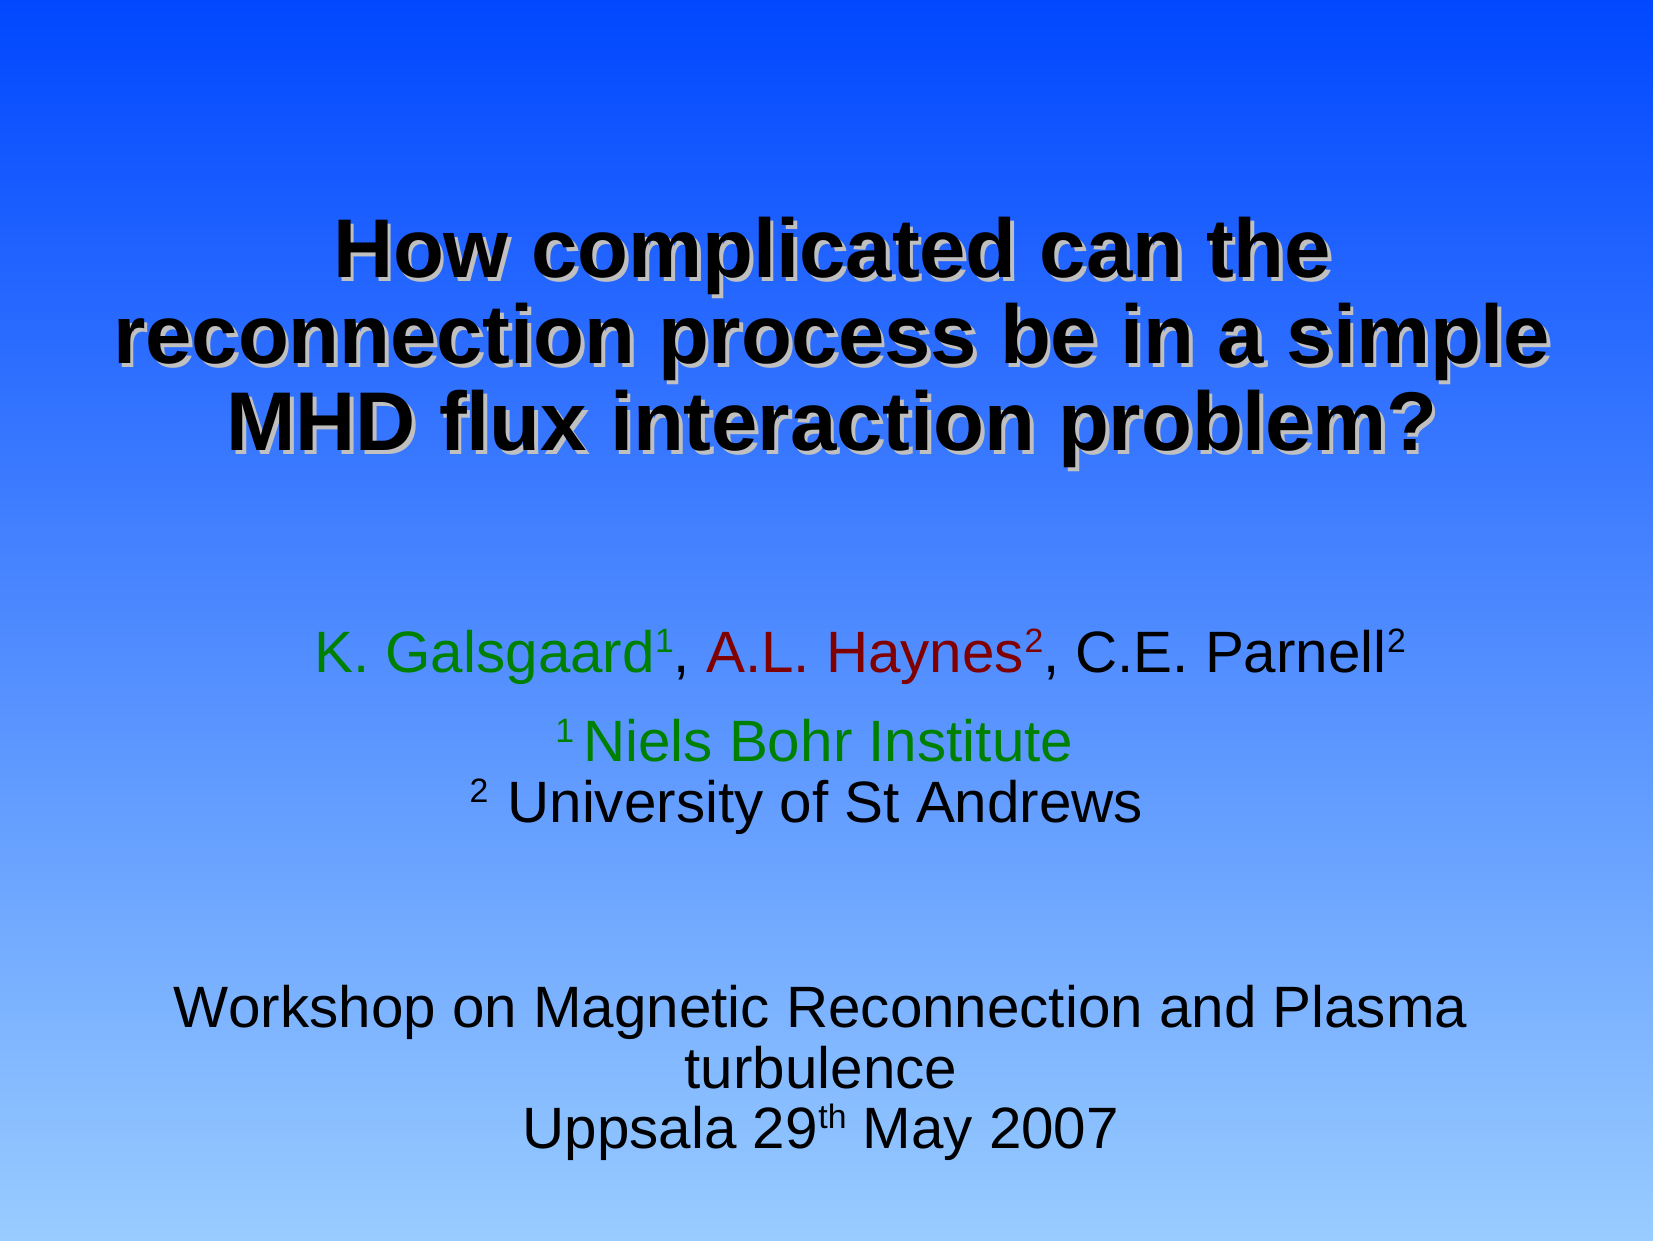

How complicated can the reconnection process be in a simple MHD flux interaction problem?
# K. Galsgaard1, A.L. Haynes2, C.E. Parnell2
1 Niels Bohr Institute
2 University of St Andrews
Workshop on Magnetic Reconnection and Plasma turbulence
Uppsala 29th May 2007